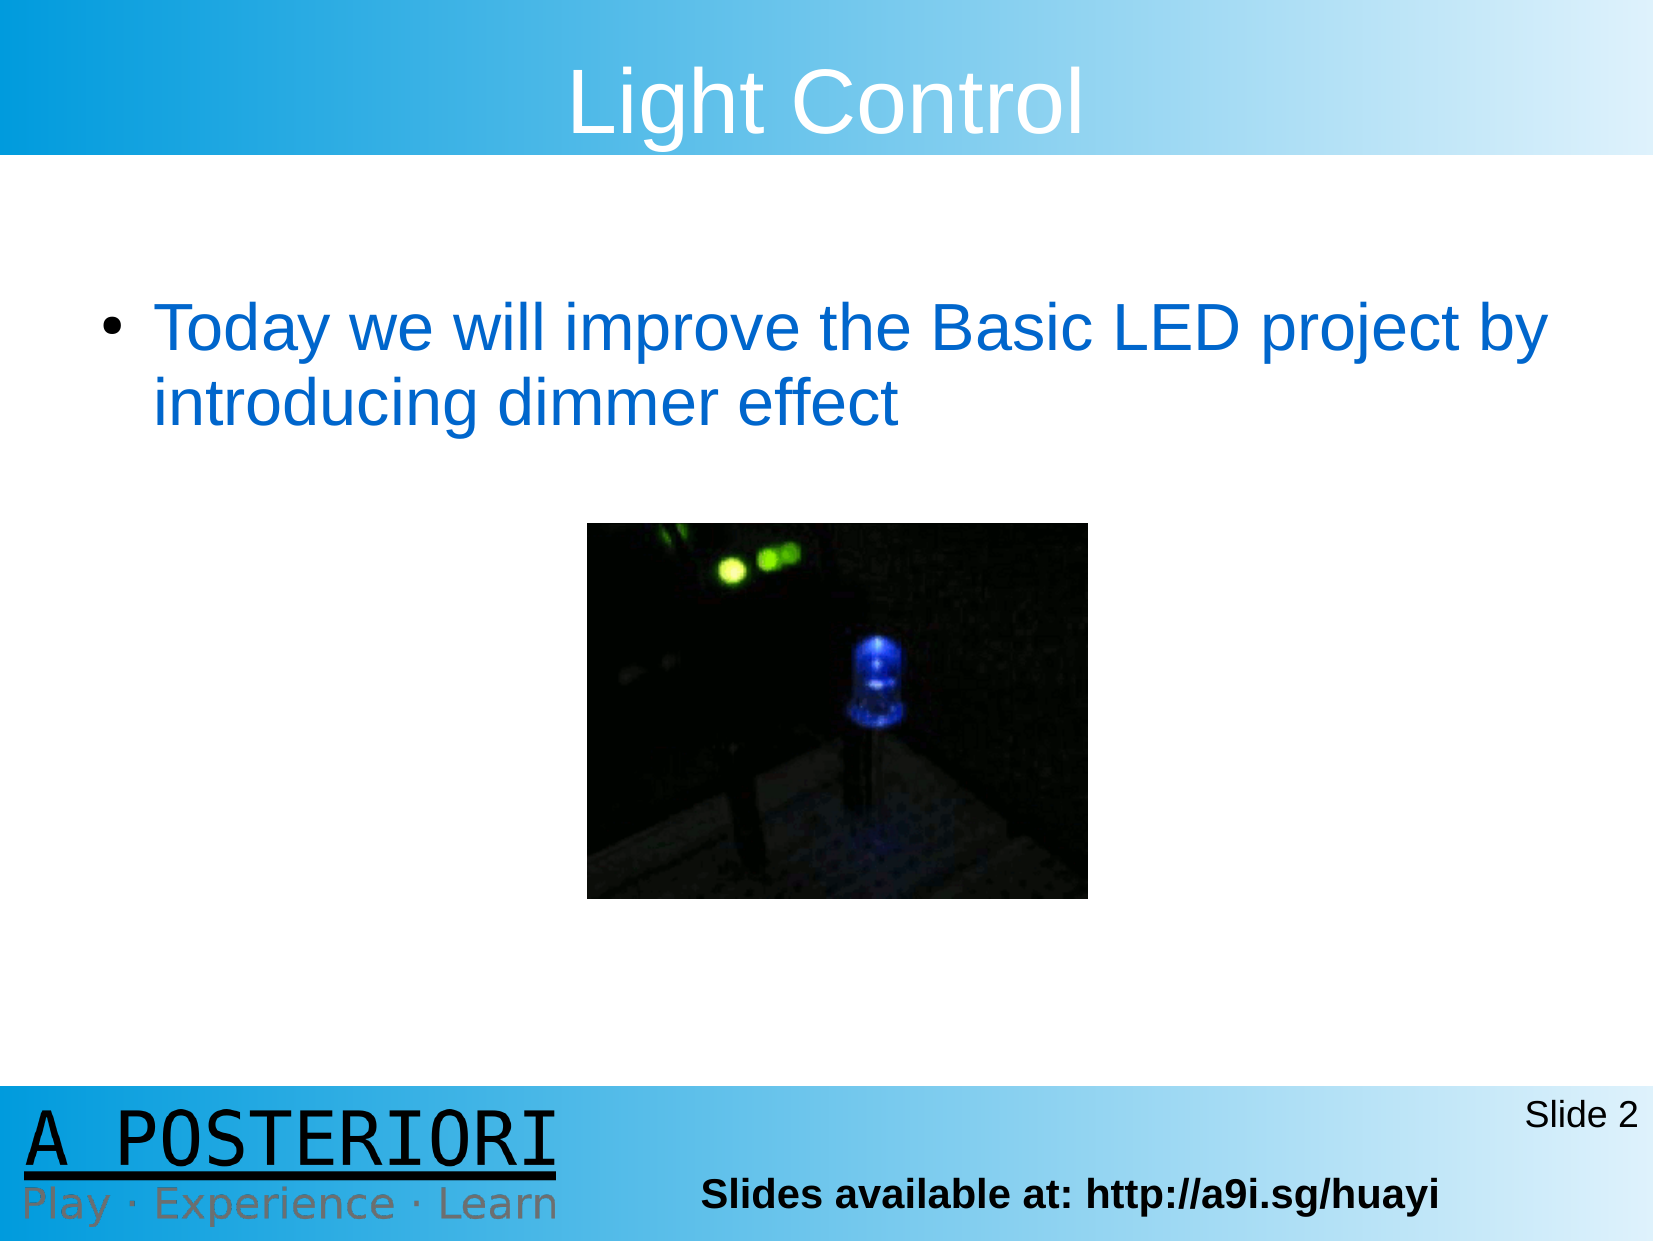

# Light Control
Today we will improve the Basic LED project by introducing dimmer effect